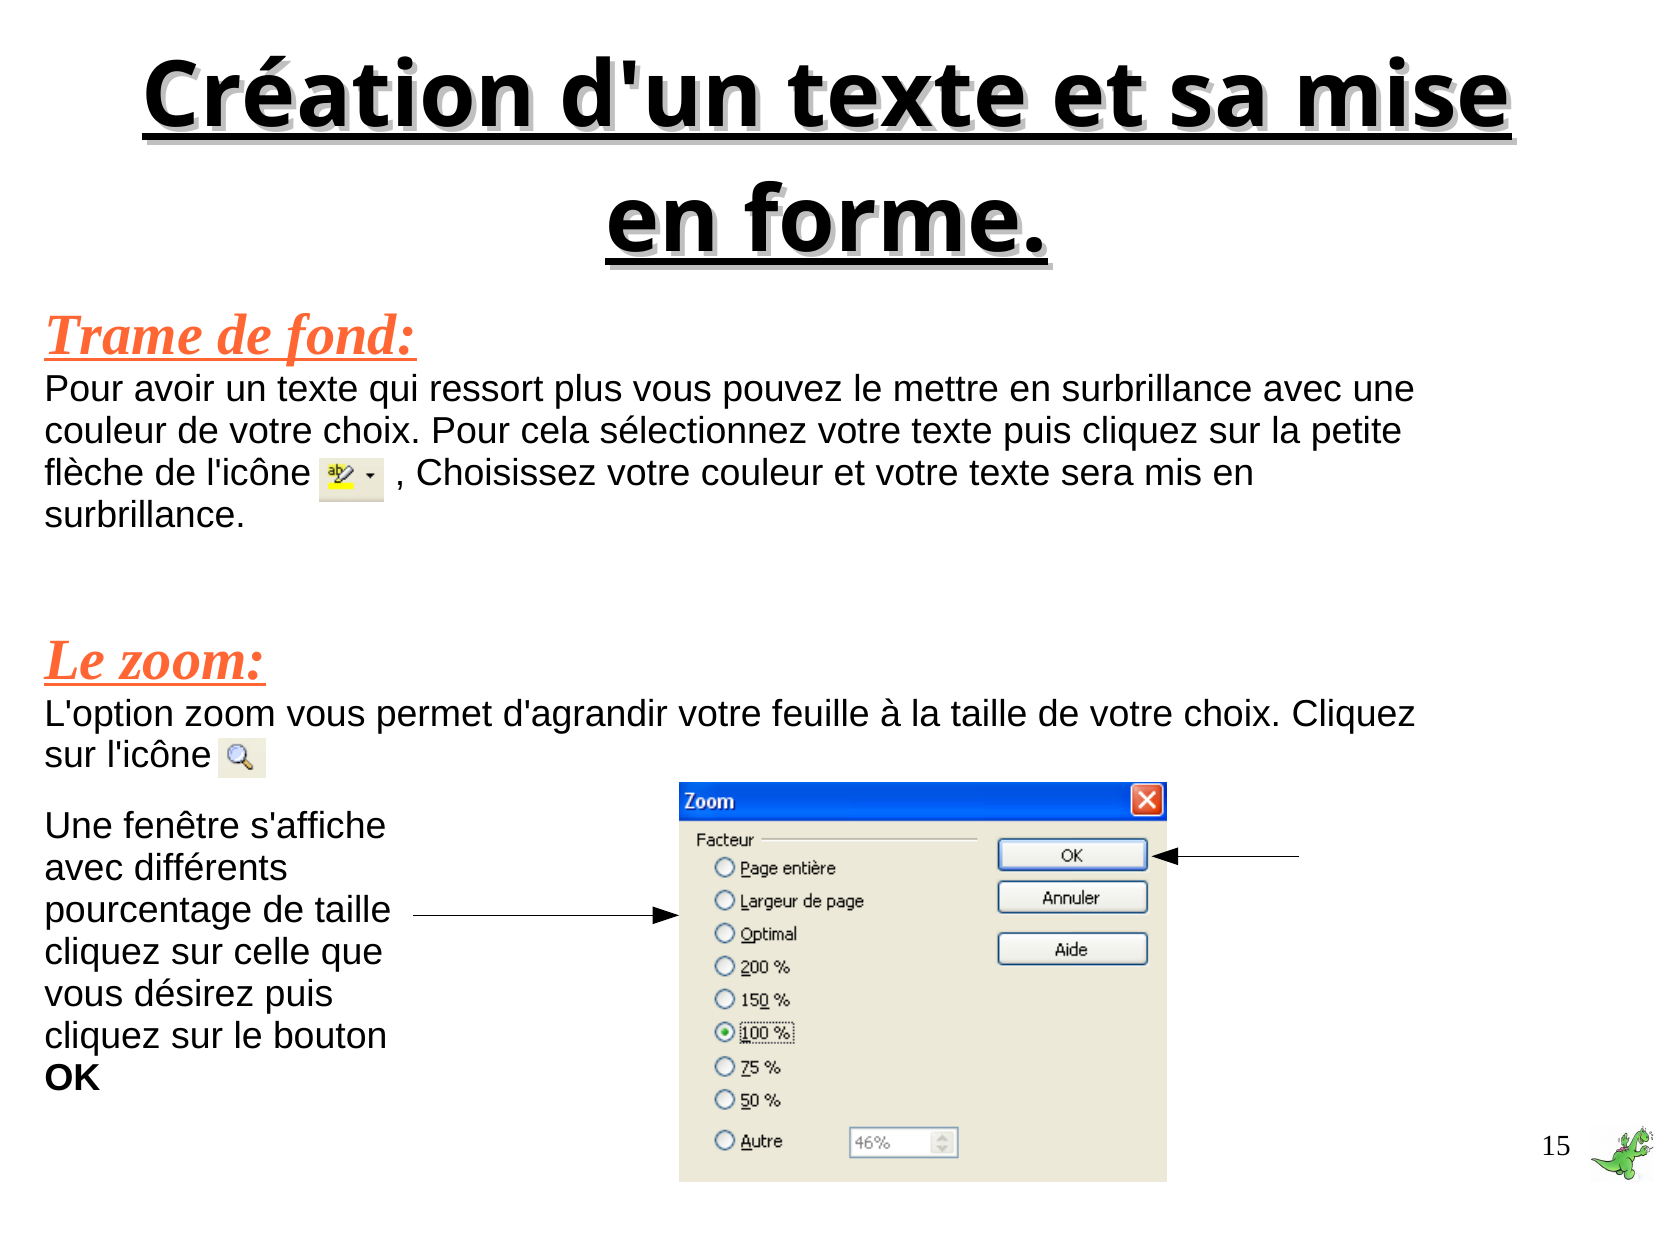

# Création d'un texte et sa mise en forme.
Trame de fond:
Pour avoir un texte qui ressort plus vous pouvez le mettre en surbrillance avec une couleur de votre choix. Pour cela sélectionnez votre texte puis cliquez sur la petite flèche de l'icône , Choisissez votre couleur et votre texte sera mis en surbrillance.
Le zoom:
L'option zoom vous permet d'agrandir votre feuille à la taille de votre choix. Cliquez sur l'icône
Une fenêtre s'affiche avec différents pourcentage de taille cliquez sur celle que vous désirez puis cliquez sur le bouton OK
15